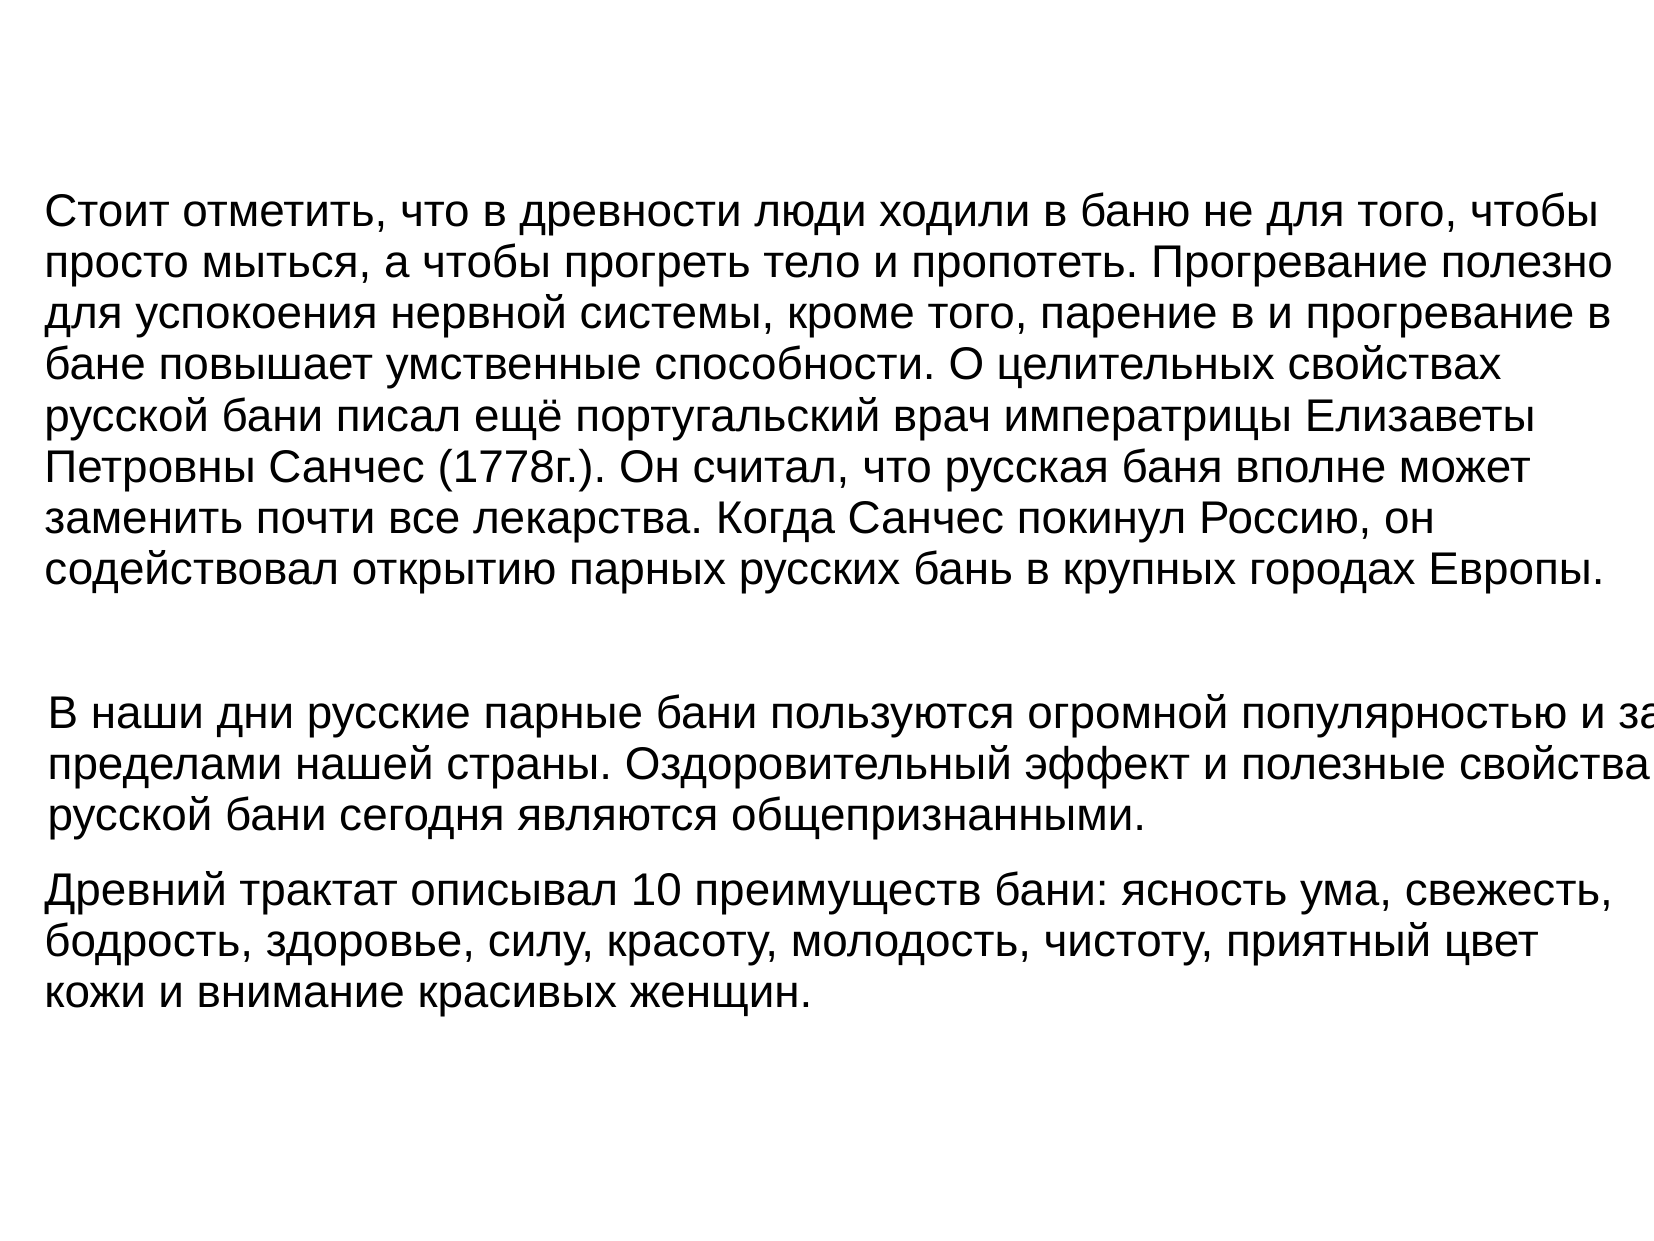

Стоит отметить, что в древности люди ходили в баню не для того, чтобы просто мыться, а чтобы прогреть тело и пропотеть. Прогревание полезно для успокоения нервной системы, кроме того, парение в и прогревание в бане повышает умственные способности. О целительных свойствах русской бани писал ещё португальский врач императрицы Елизаветы Петровны Санчес (1778г.). Он считал, что русская баня вполне может заменить почти все лекарства. Когда Санчес покинул Россию, он содействовал открытию парных русских бань в крупных городах Европы.
В наши дни русские парные бани пользуются огромной популярностью и за пределами нашей страны. Оздоровительный эффект и полезные свойства русской бани сегодня являются общепризнанными.
Древний трактат описывал 10 преимуществ бани: ясность ума, свежесть, бодрость, здоровье, силу, красоту, молодость, чистоту, приятный цвет кожи и внимание красивых женщин.